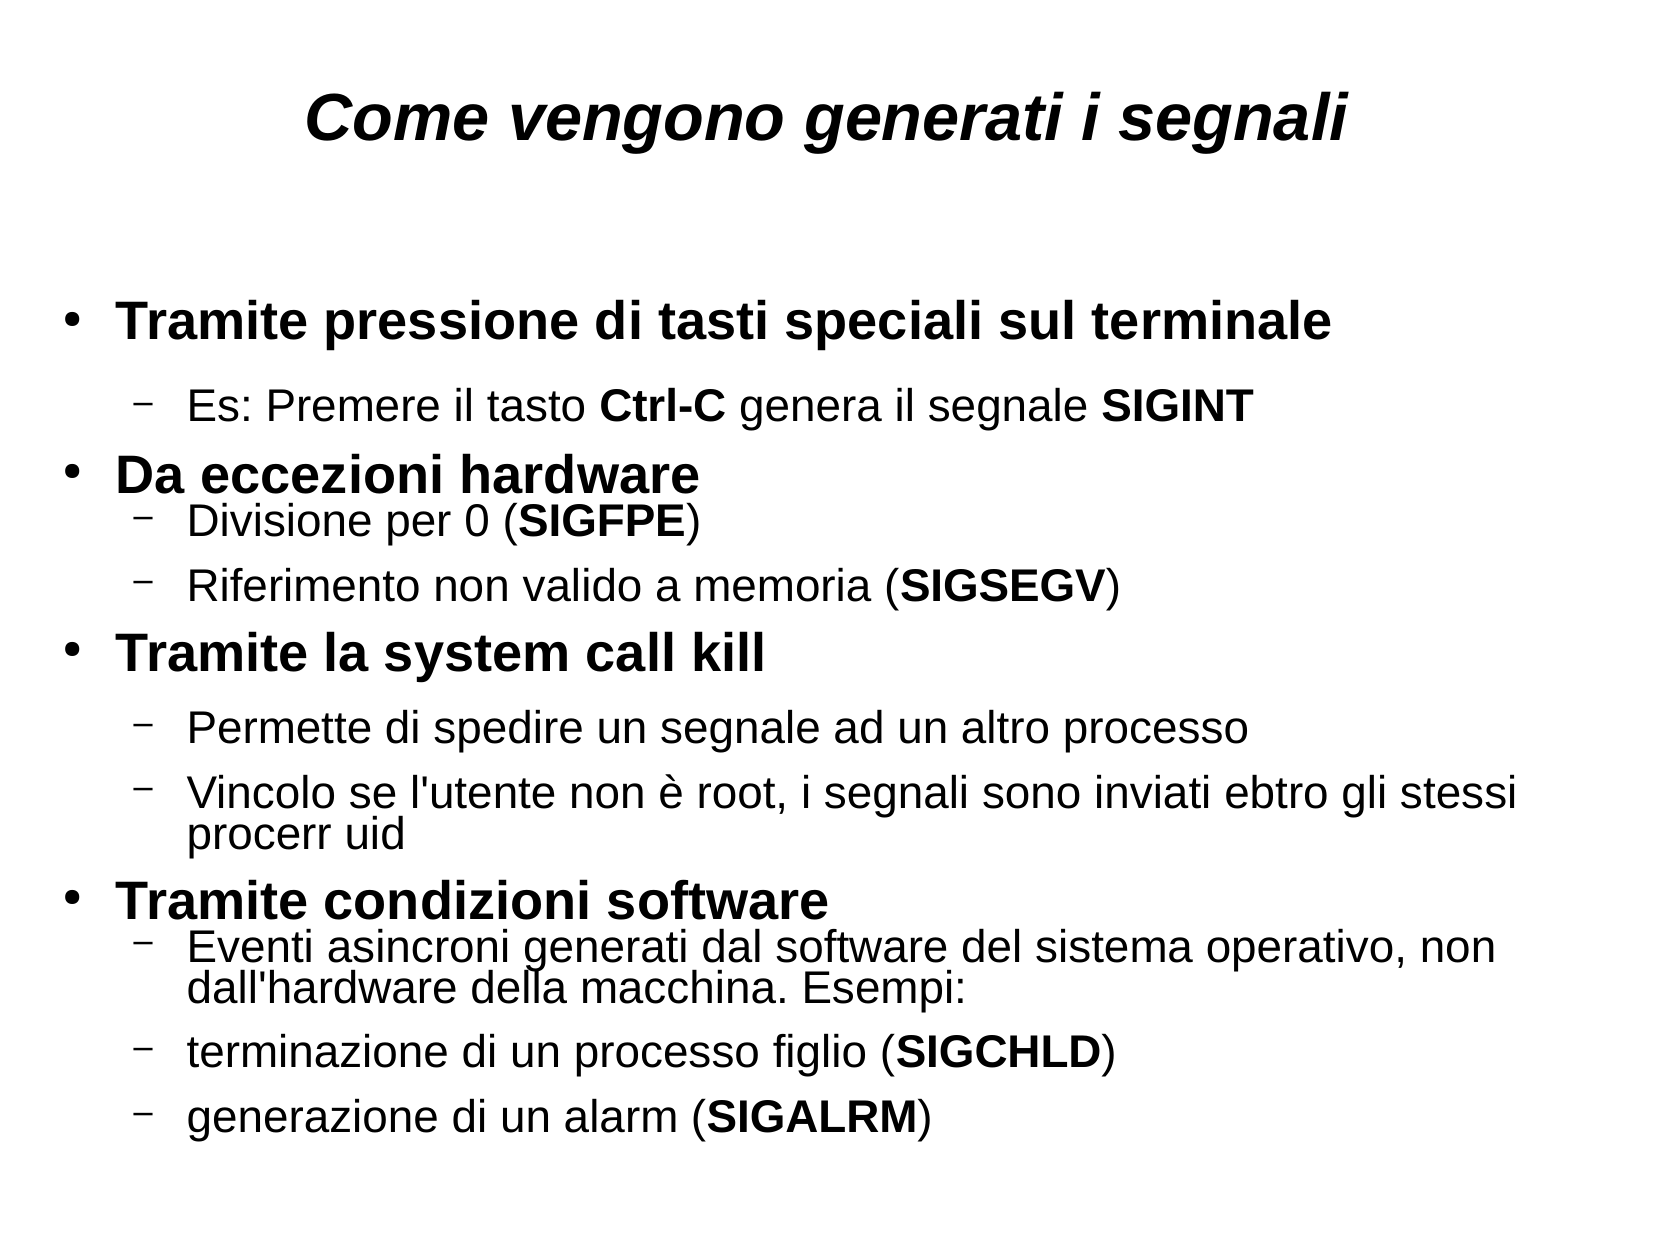

# Come vengono generati i segnali
Tramite pressione di tasti speciali sul terminale
Es: Premere il tasto Ctrl-C genera il segnale SIGINT
Da eccezioni hardware
Divisione per 0 (SIGFPE)
Riferimento non valido a memoria (SIGSEGV)
Tramite la system call kill
Permette di spedire un segnale ad un altro processo
Vincolo se l'utente non è root, i segnali sono inviati ebtro gli stessi procerr uid
Tramite condizioni software
Eventi asincroni generati dal software del sistema operativo, non dall'hardware della macchina. Esempi:
terminazione di un processo figlio (SIGCHLD)
generazione di un alarm (SIGALRM)